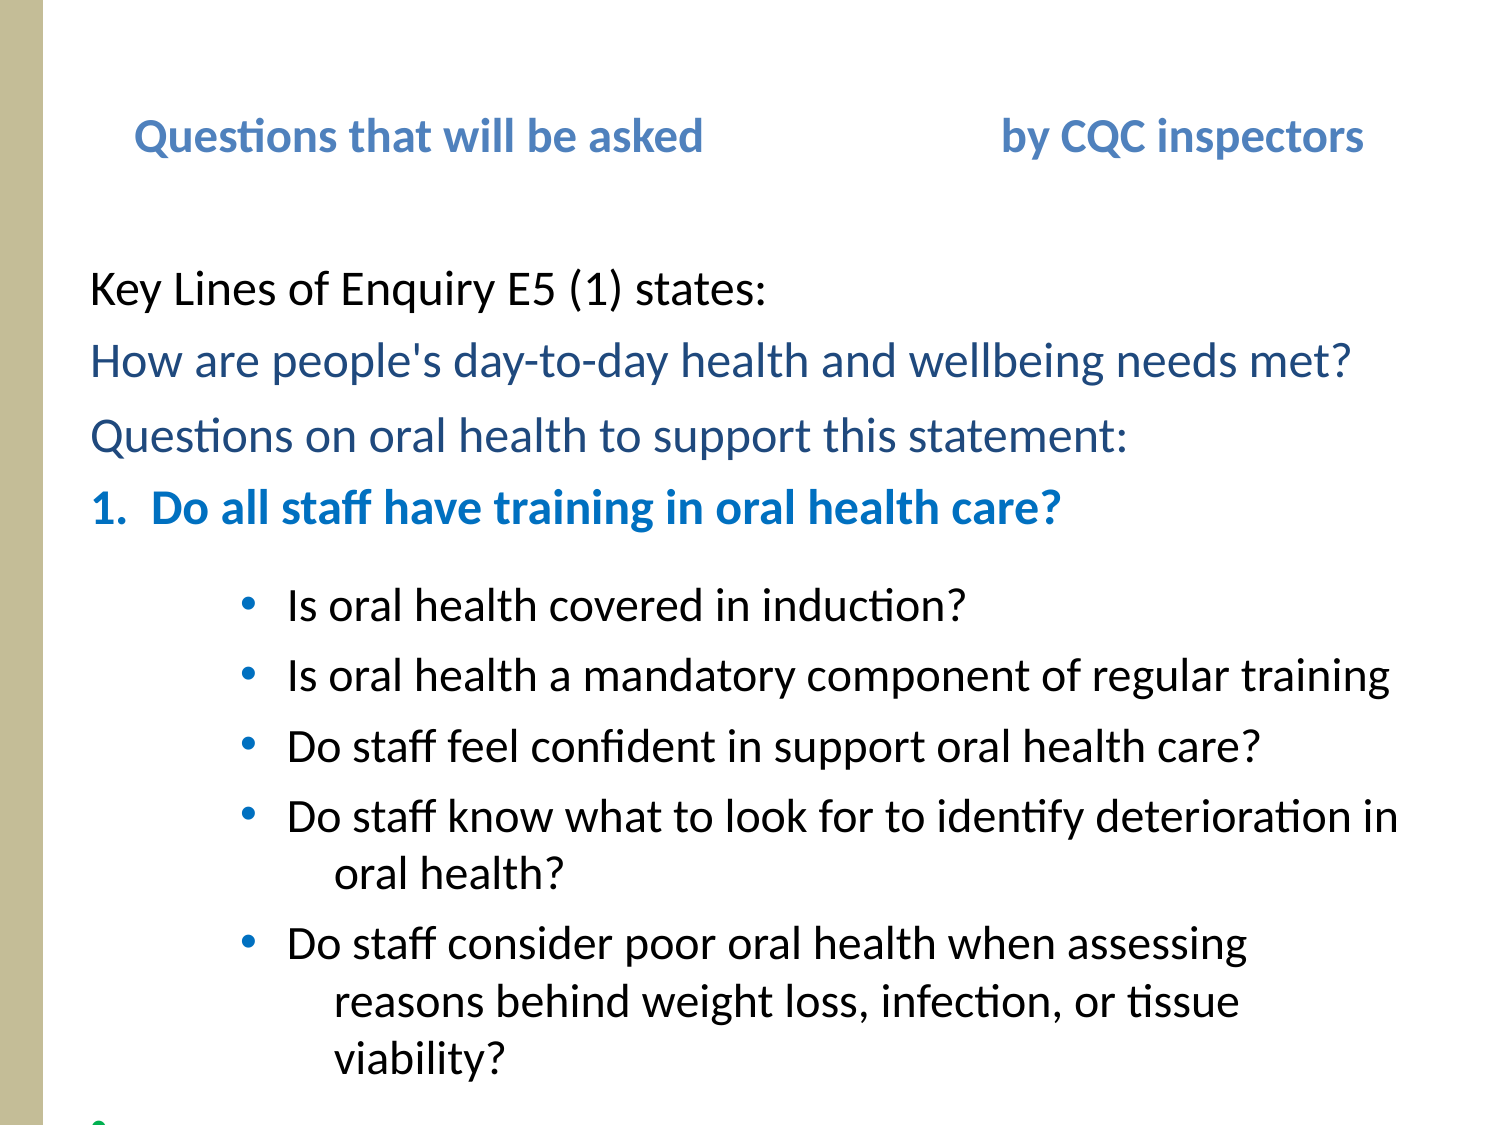

# Questions that will be asked by CQC inspectors
Key Lines of Enquiry E5 (1) states:
How are people's day-to-day health and wellbeing needs met?
Questions on oral health to support this statement:
1. Do all staff have training in oral health care?
Is oral health covered in induction?
Is oral health a mandatory component of regular training
Do staff feel confident in support oral health care?
Do staff know what to look for to identify deterioration in oral health?
Do staff consider poor oral health when assessing reasons behind weight loss, infection, or tissue viability?